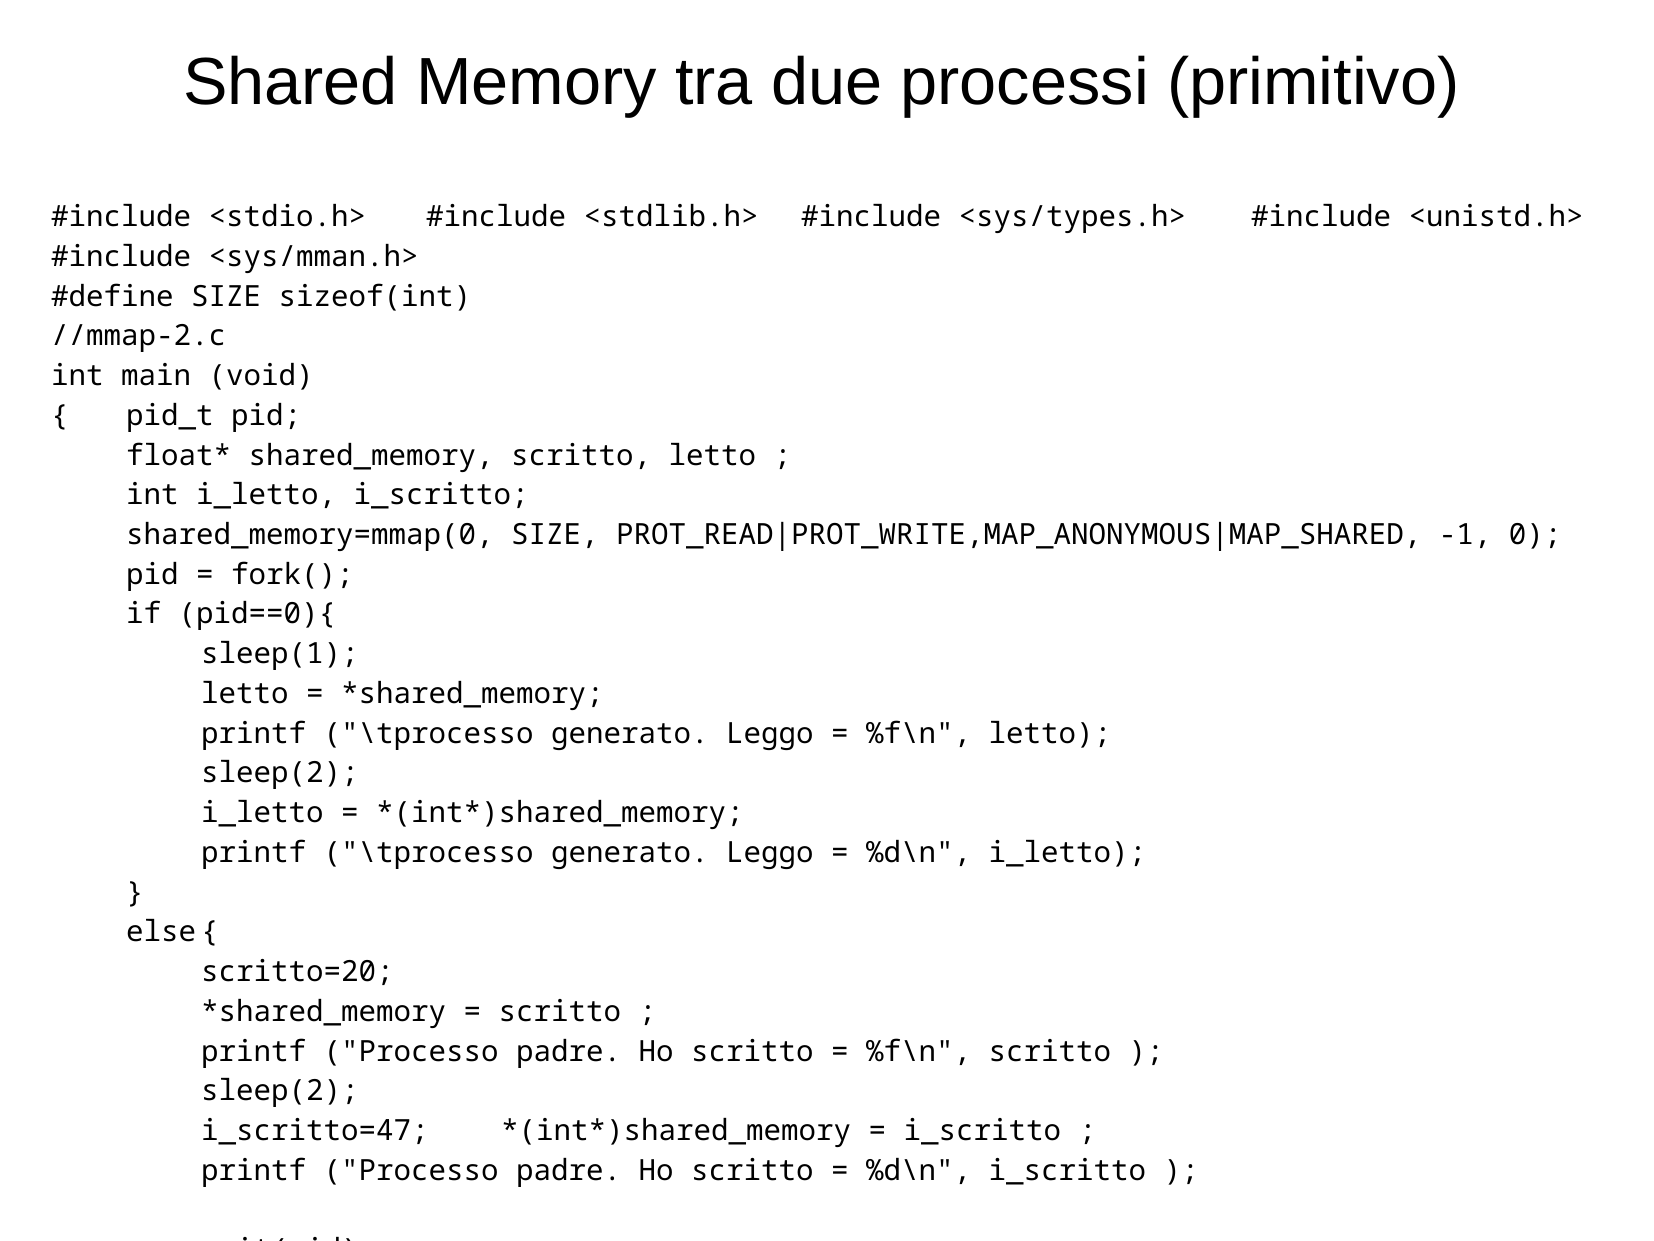

# Shared Memory tra due processi (primitivo)
#include <stdio.h>	#include <stdlib.h>	#include <sys/types.h> 	#include <unistd.h>
#include <sys/mman.h>
#define SIZE sizeof(int)
//mmap-2.c
int main (void)
{ 	pid_t pid;
	float* shared_memory, scritto, letto ;
	int i_letto, i_scritto;
	shared_memory=mmap(0, SIZE, PROT_READ|PROT_WRITE,MAP_ANONYMOUS|MAP_SHARED, -1, 0);
	pid = fork();
	if (pid==0){
		sleep(1);
		letto = *shared_memory;
		printf ("\tprocesso generato. Leggo = %f\n", letto);
		sleep(2);
		i_letto = *(int*)shared_memory;
		printf ("\tprocesso generato. Leggo = %d\n", i_letto);
	}
	else	{
		scritto=20;
		*shared_memory = scritto ;
		printf ("Processo padre. Ho scritto = %f\n", scritto );
		sleep(2);
		i_scritto=47; 	*(int*)shared_memory = i_scritto ;
	 	printf ("Processo padre. Ho scritto = %d\n", i_scritto );
		wait(pid);
	}
	return (0);
}